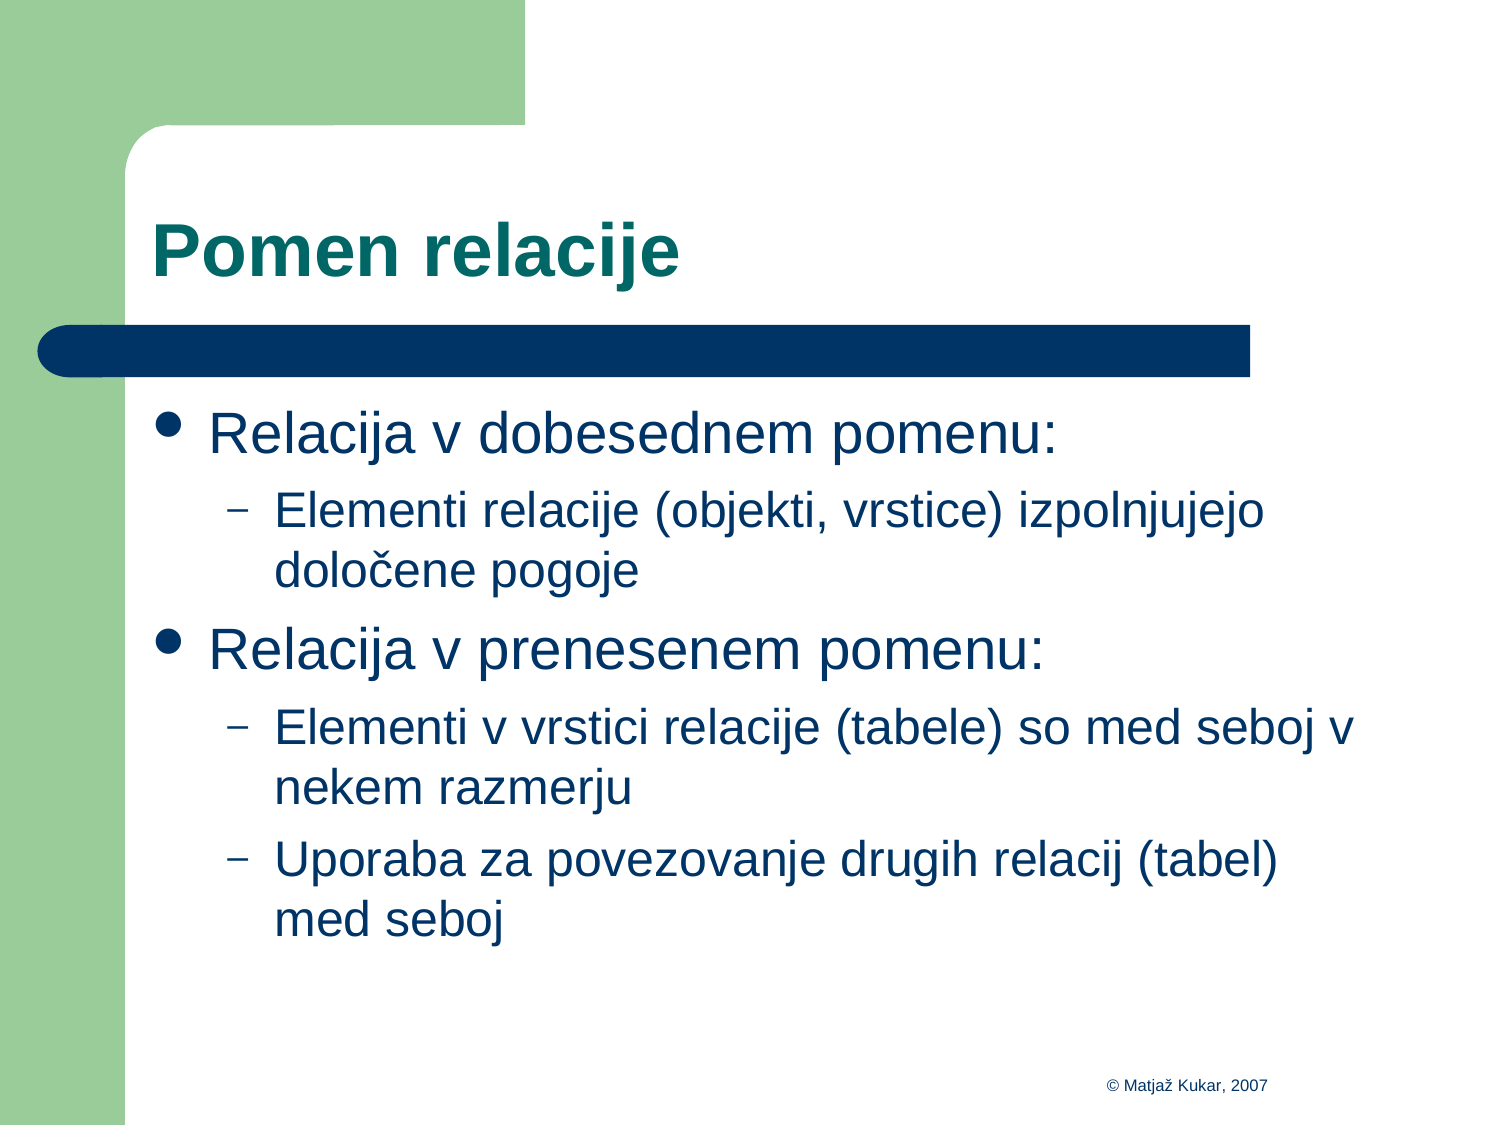

# Pomen relacije
Relacija v dobesednem pomenu:
Elementi relacije (objekti, vrstice) izpolnjujejo določene pogoje
Relacija v prenesenem pomenu:
Elementi v vrstici relacije (tabele) so med seboj v nekem razmerju
Uporaba za povezovanje drugih relacij (tabel) med seboj
© Matjaž Kukar, 2007